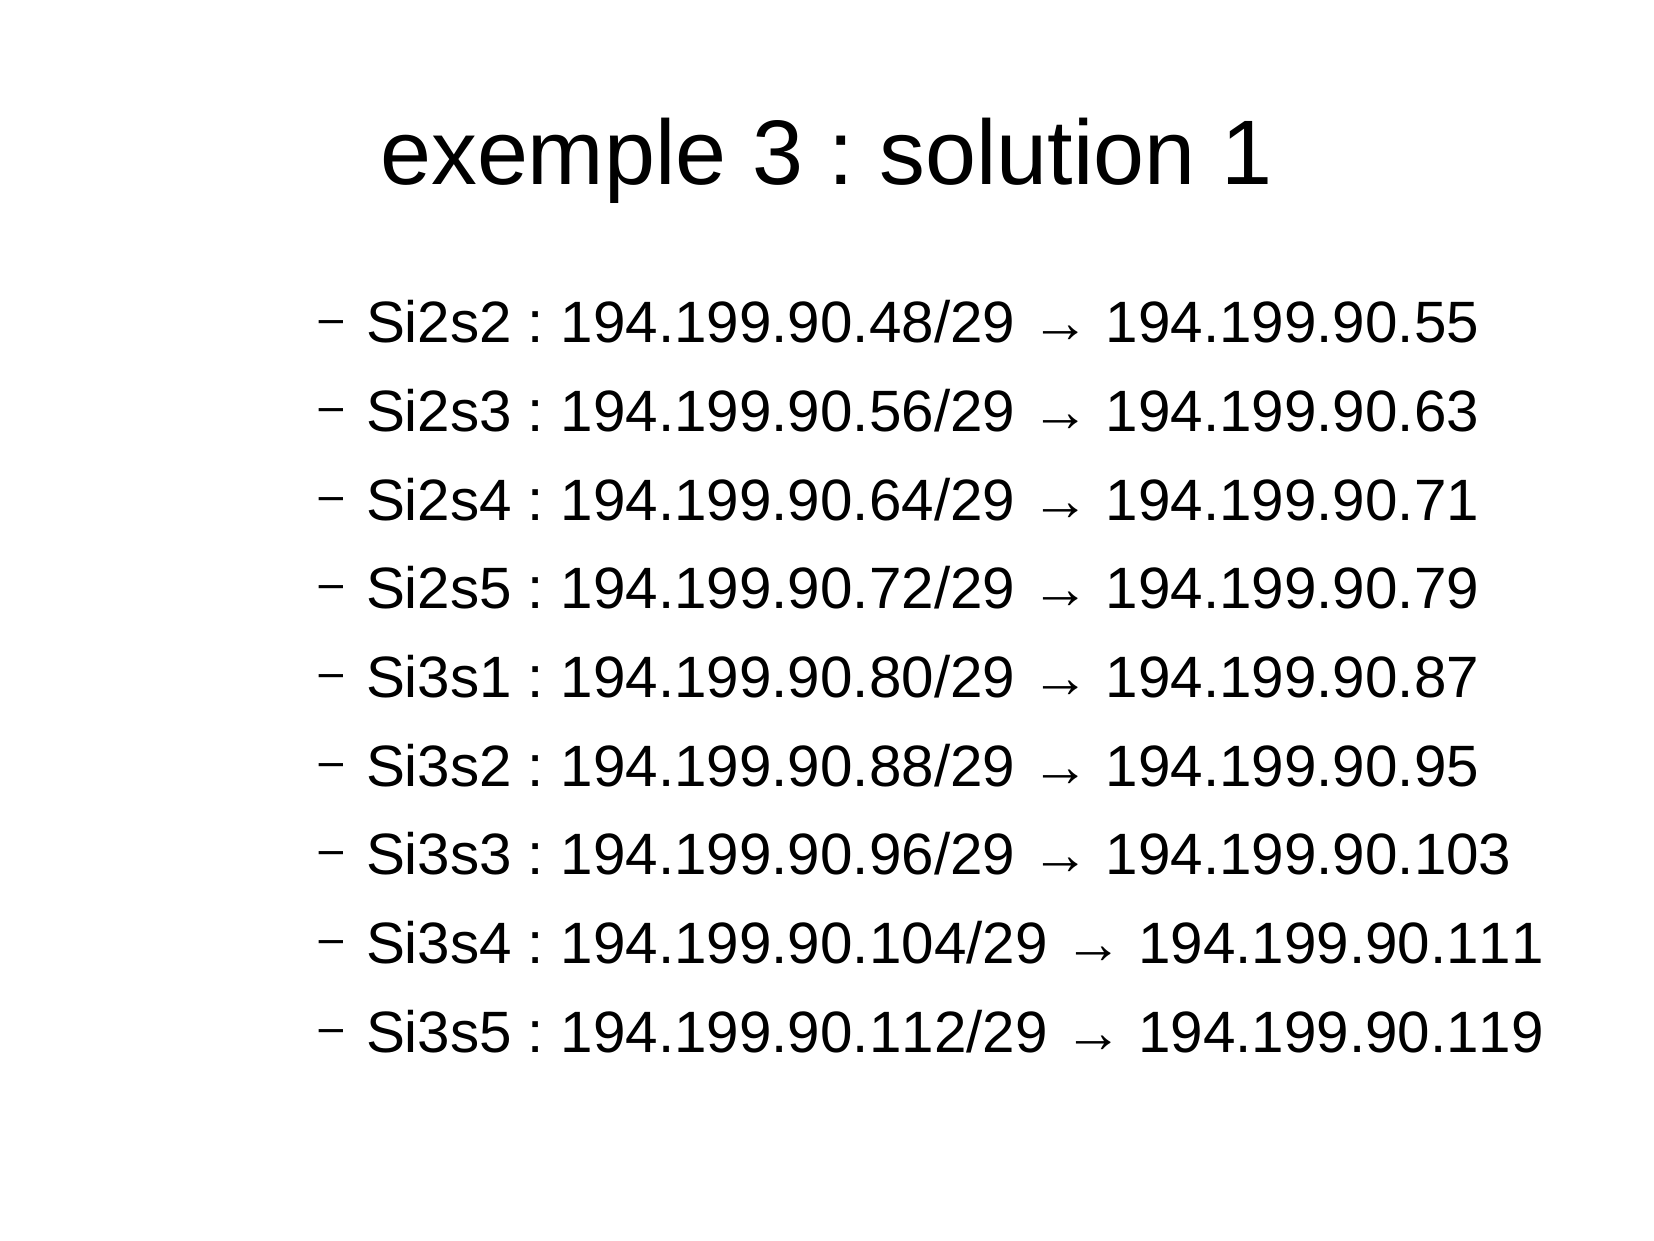

# exemple 3 : solution 1
Si2s2 : 194.199.90.48/29 → 194.199.90.55
Si2s3 : 194.199.90.56/29 → 194.199.90.63
Si2s4 : 194.199.90.64/29 → 194.199.90.71
Si2s5 : 194.199.90.72/29 → 194.199.90.79
Si3s1 : 194.199.90.80/29 → 194.199.90.87
Si3s2 : 194.199.90.88/29 → 194.199.90.95
Si3s3 : 194.199.90.96/29 → 194.199.90.103
Si3s4 : 194.199.90.104/29 → 194.199.90.111
Si3s5 : 194.199.90.112/29 → 194.199.90.119